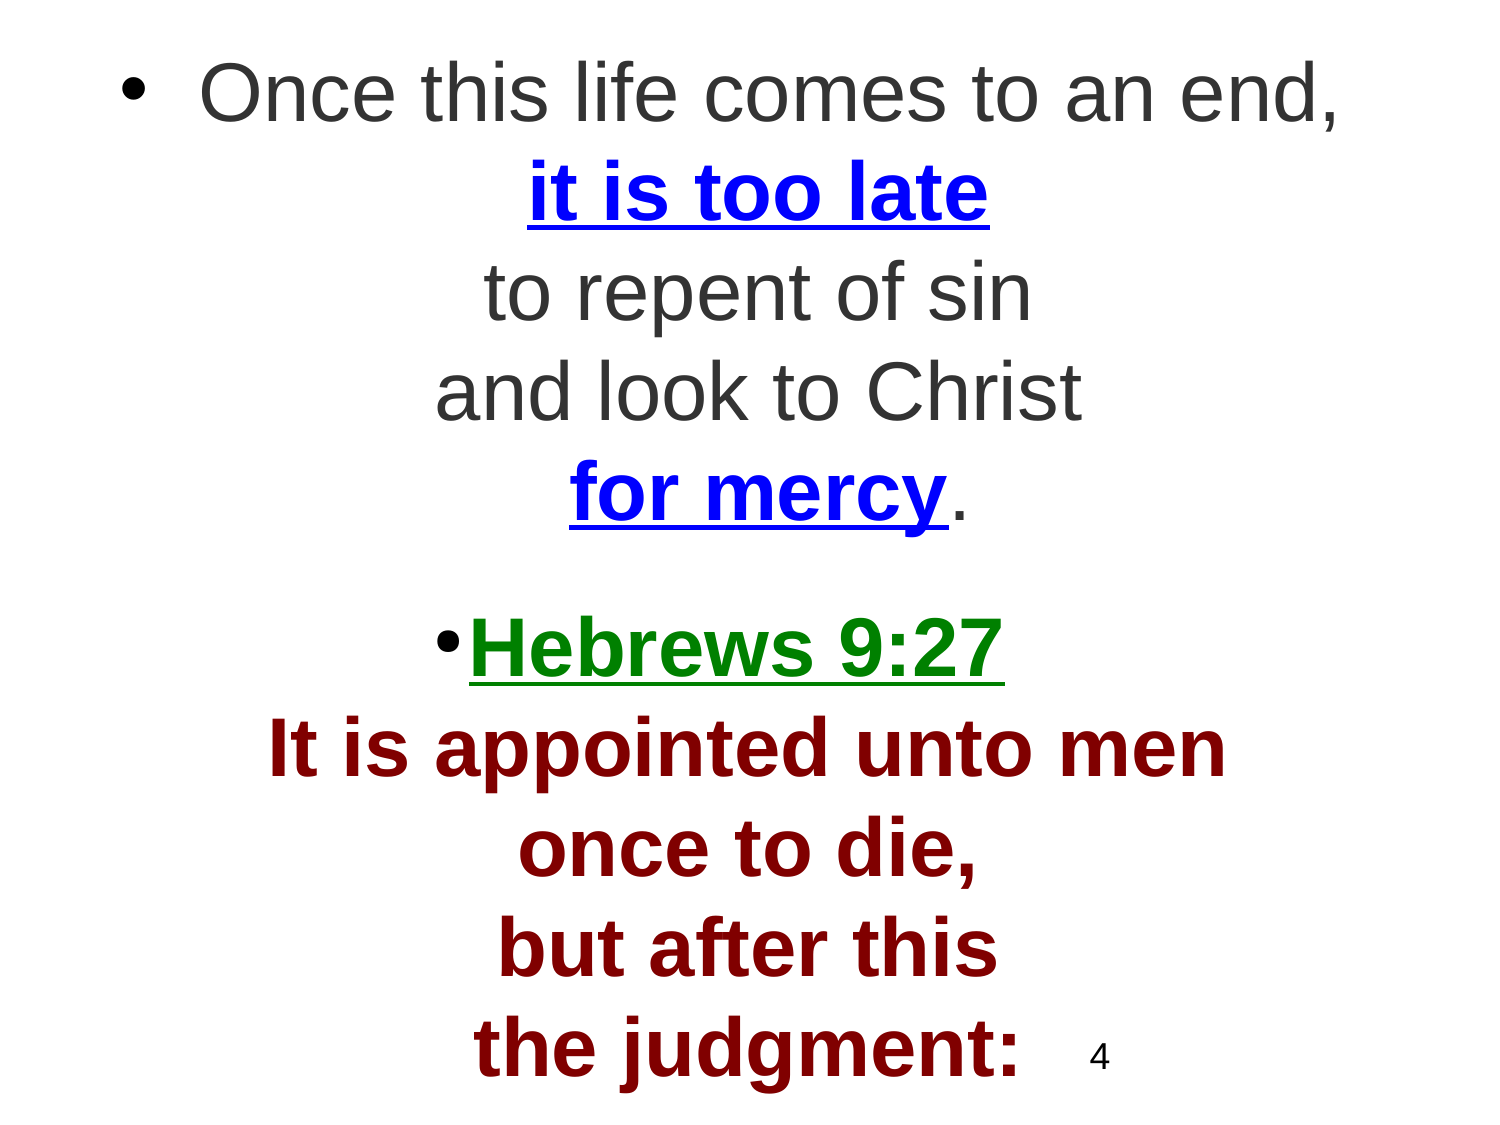

# Once this life comes to an end, it is too late to repent of sin and look to Christ for mercy.
Hebrews 9:27 
It is appointed unto men
once to die,
but after this
the judgment:
4